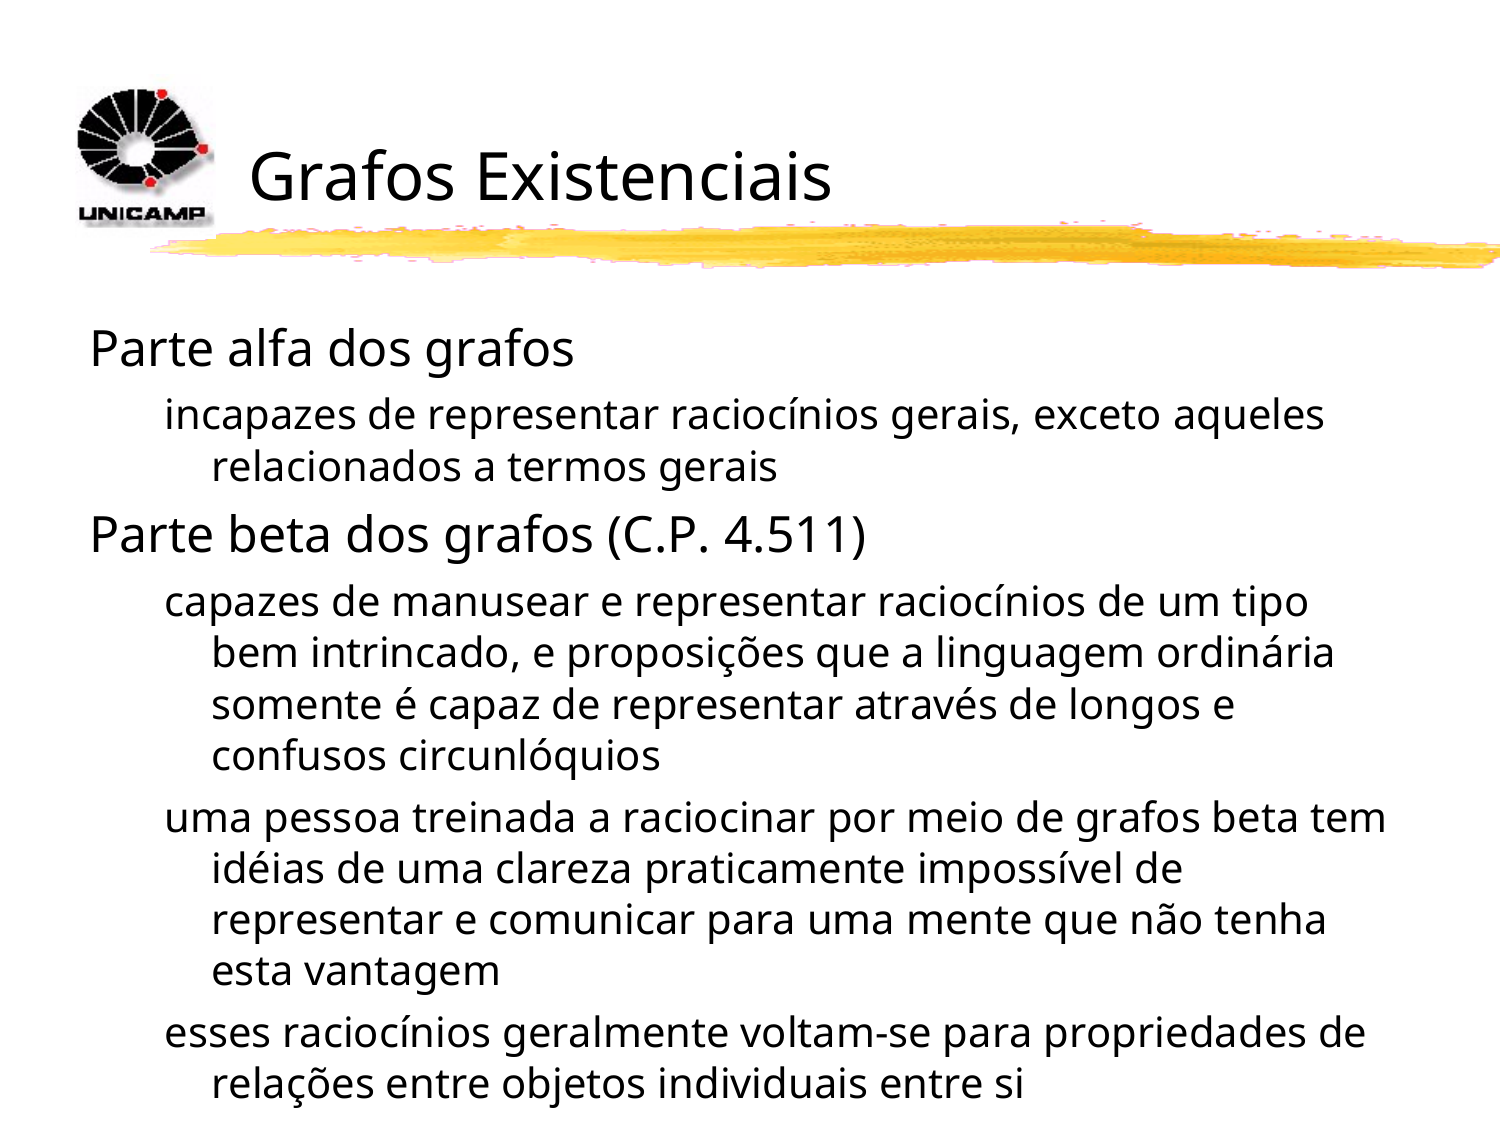

# Grafos Existenciais
Parte alfa dos grafos
incapazes de representar raciocínios gerais, exceto aqueles relacionados a termos gerais
Parte beta dos grafos (C.P. 4.511)
capazes de manusear e representar raciocínios de um tipo bem intrincado, e proposições que a linguagem ordinária somente é capaz de representar através de longos e confusos circunlóquios
uma pessoa treinada a raciocinar por meio de grafos beta tem idéias de uma clareza praticamente impossível de representar e comunicar para uma mente que não tenha esta vantagem
esses raciocínios geralmente voltam-se para propriedades de relações entre objetos individuais entre si